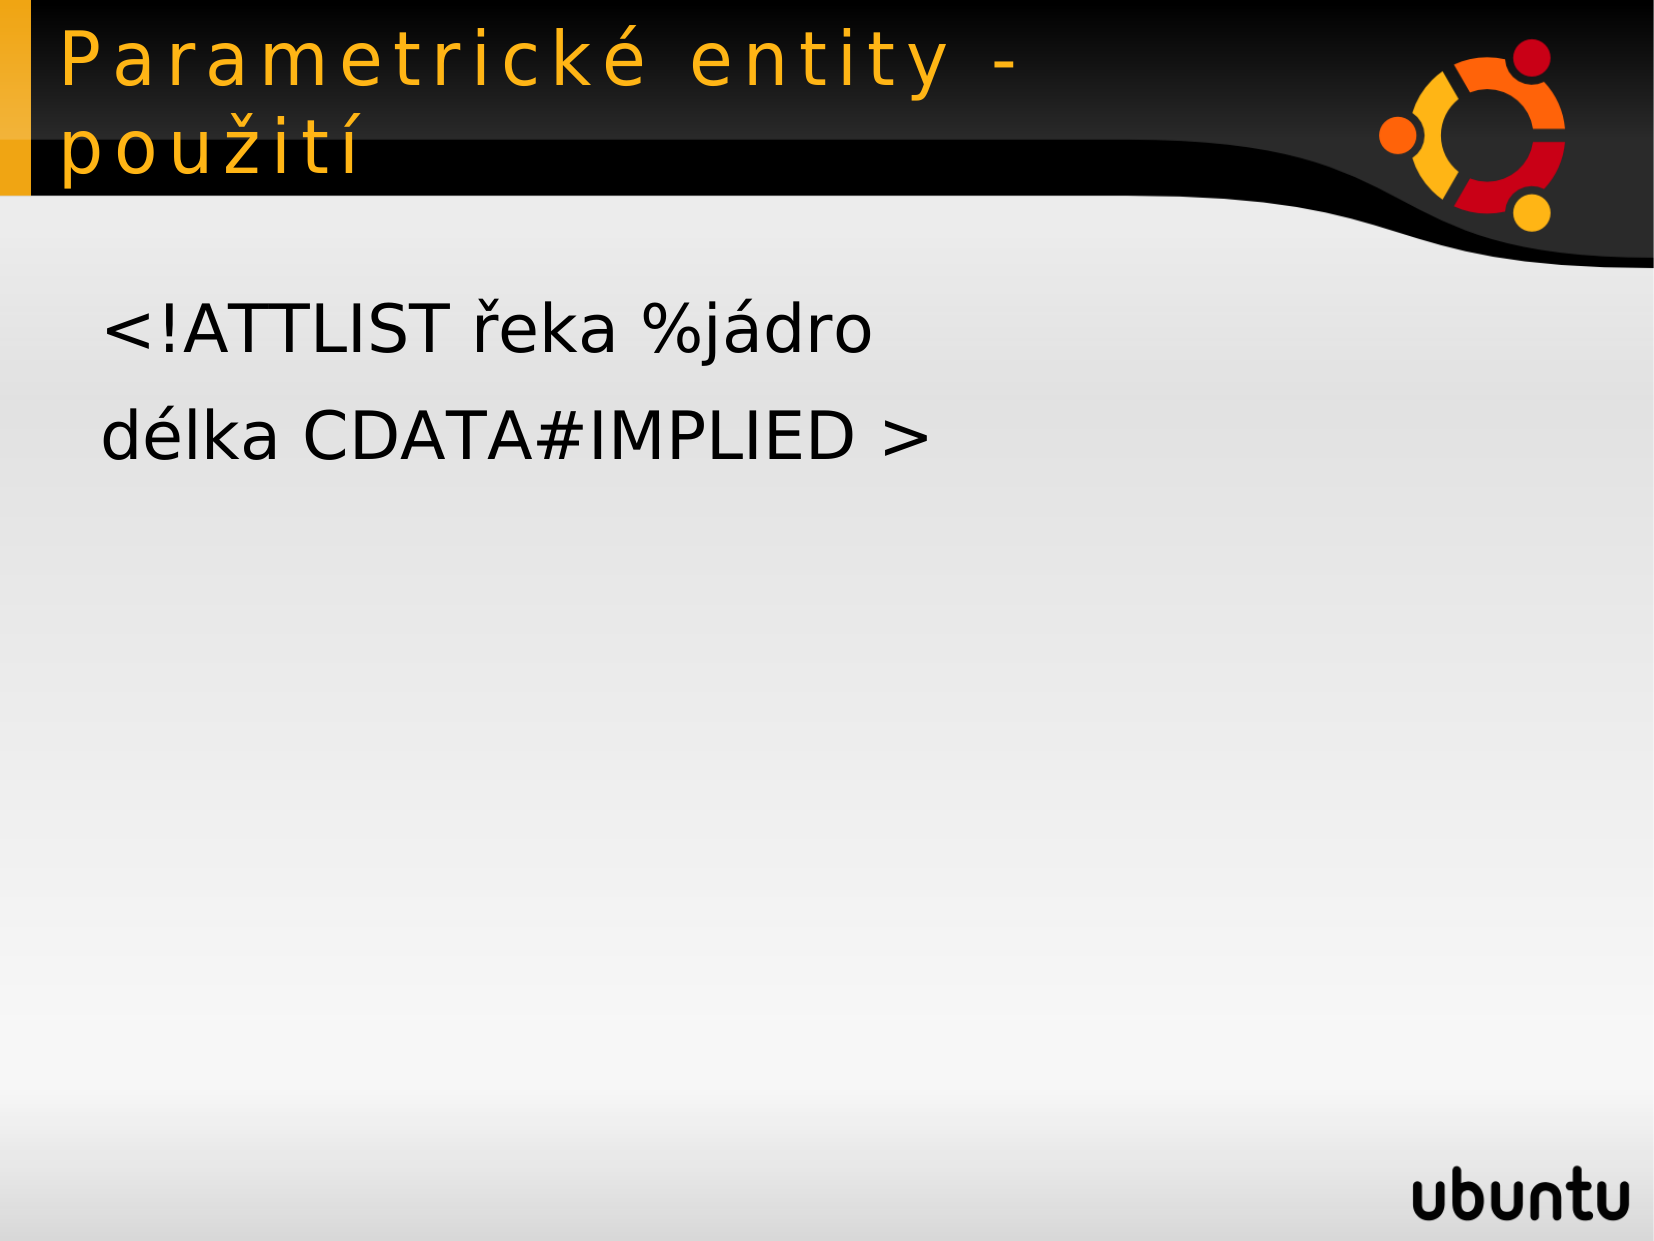

# Parametrické entity - použití
<!ATTLIST řeka %jádro
délka CDATA#IMPLIED >